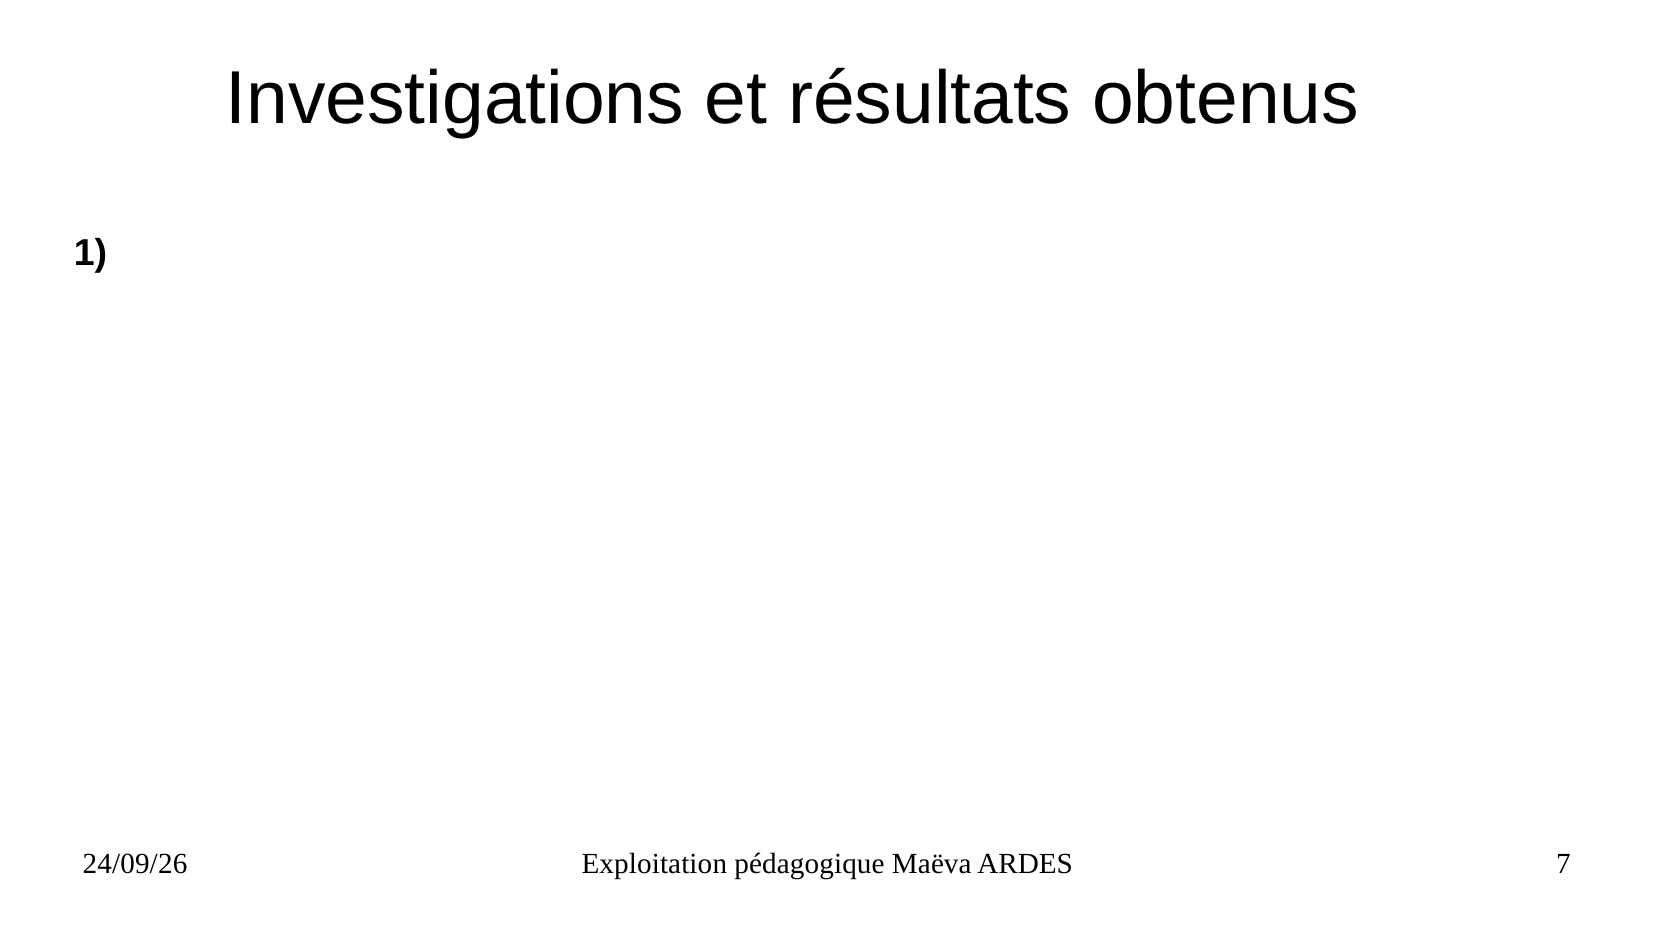

# Investigations et résultats obtenus
1)
Exploitation pédagogique Maëva ARDES
7